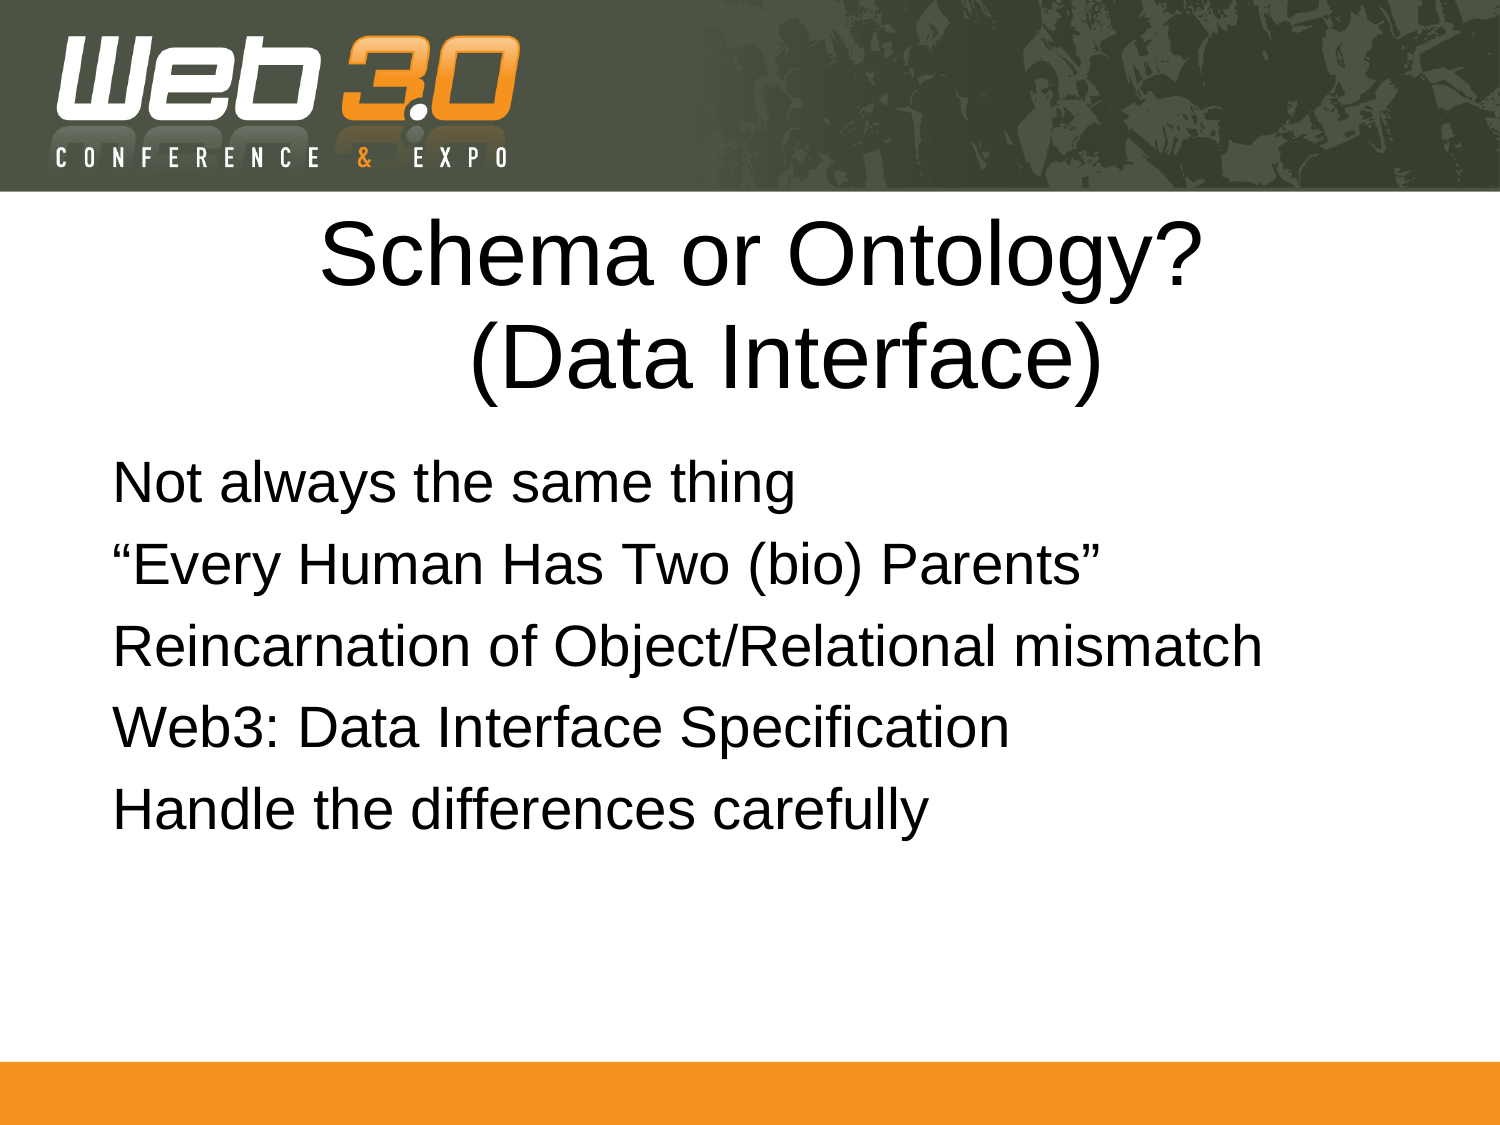

# Schema or Ontology? (Data Interface)
Not always the same thing
“Every Human Has Two (bio) Parents”
Reincarnation of Object/Relational mismatch
Web3: Data Interface Specification
Handle the differences carefully